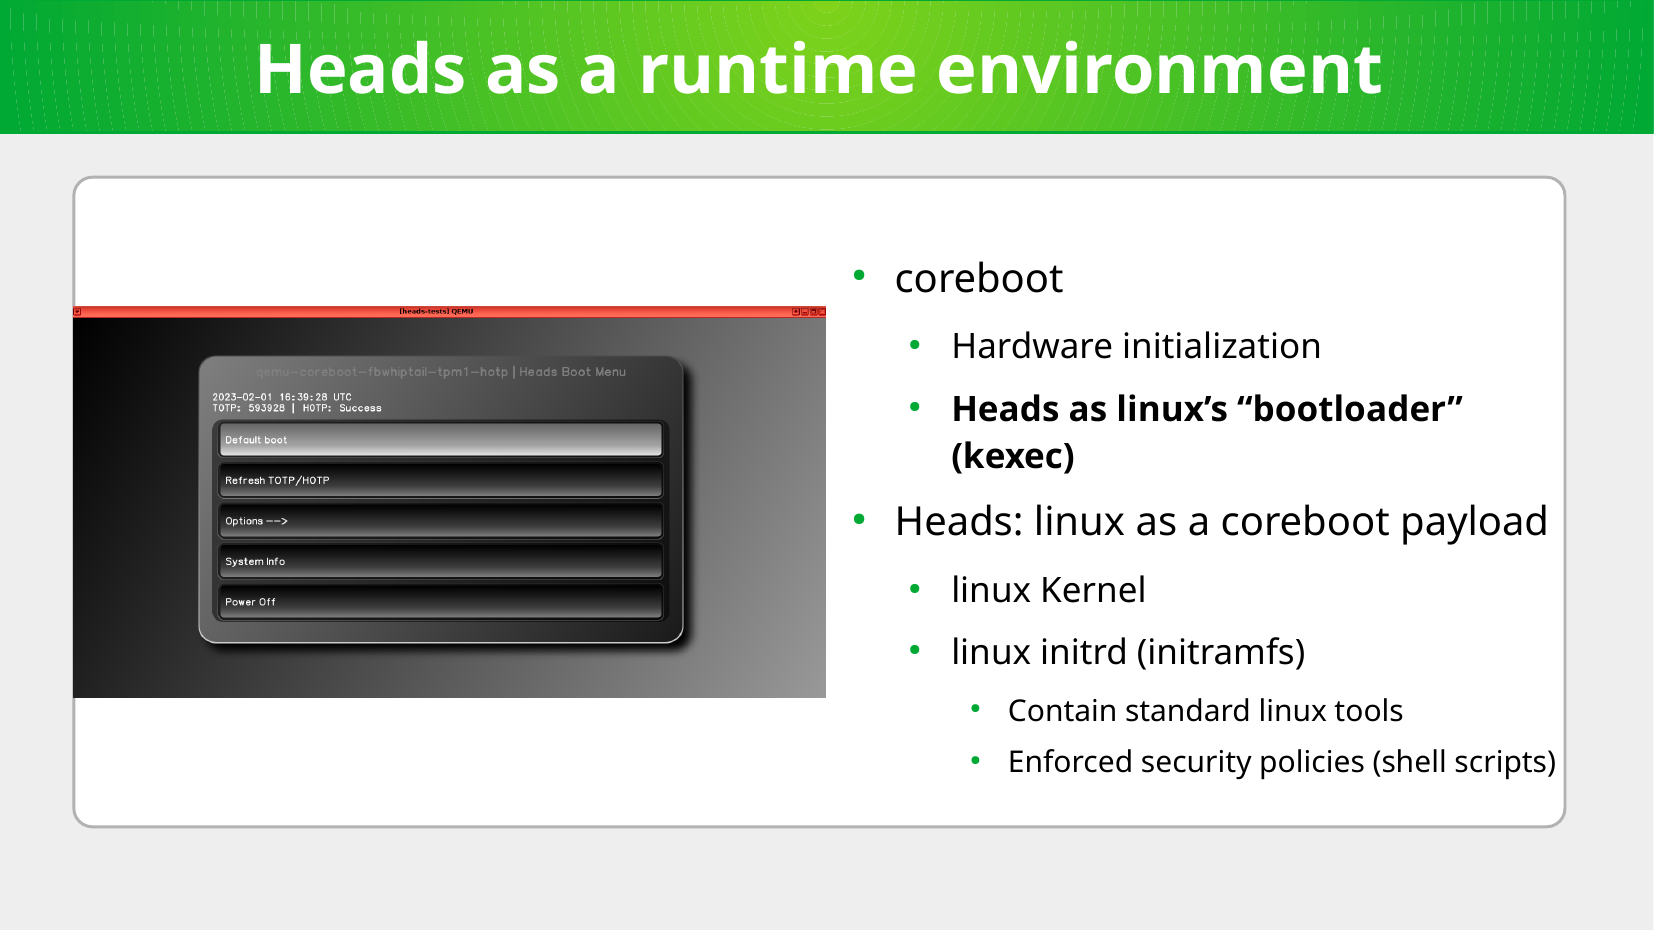

# Heads as a runtime environment
coreboot
Hardware initialization
Heads as linux’s “bootloader” (kexec)
Heads: linux as a coreboot payload
linux Kernel
linux initrd (initramfs)
Contain standard linux tools
Enforced security policies (shell scripts)